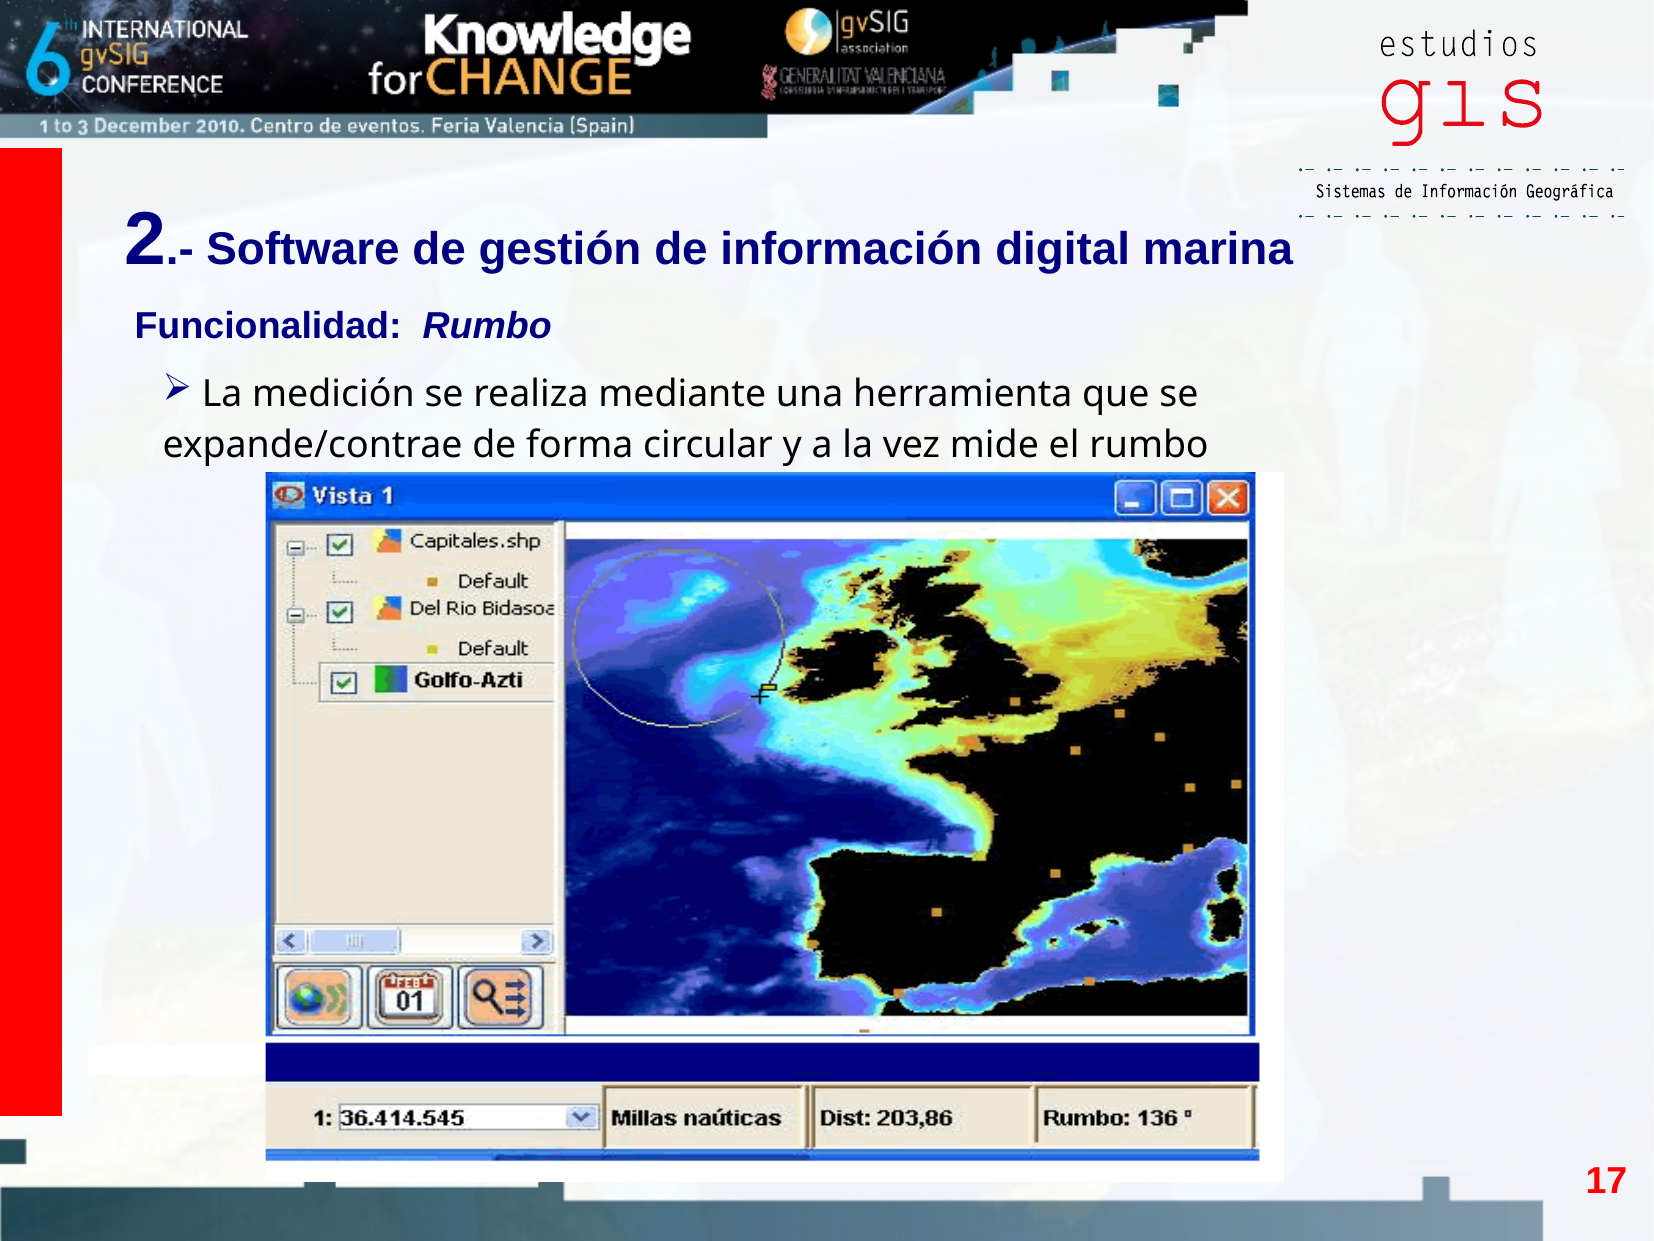

2.- Software de gestión de información digital marina
Funcionalidad: Rumbo
 La medición se realiza mediante una herramienta que se expande/contrae de forma circular y a la vez mide el rumbo
17